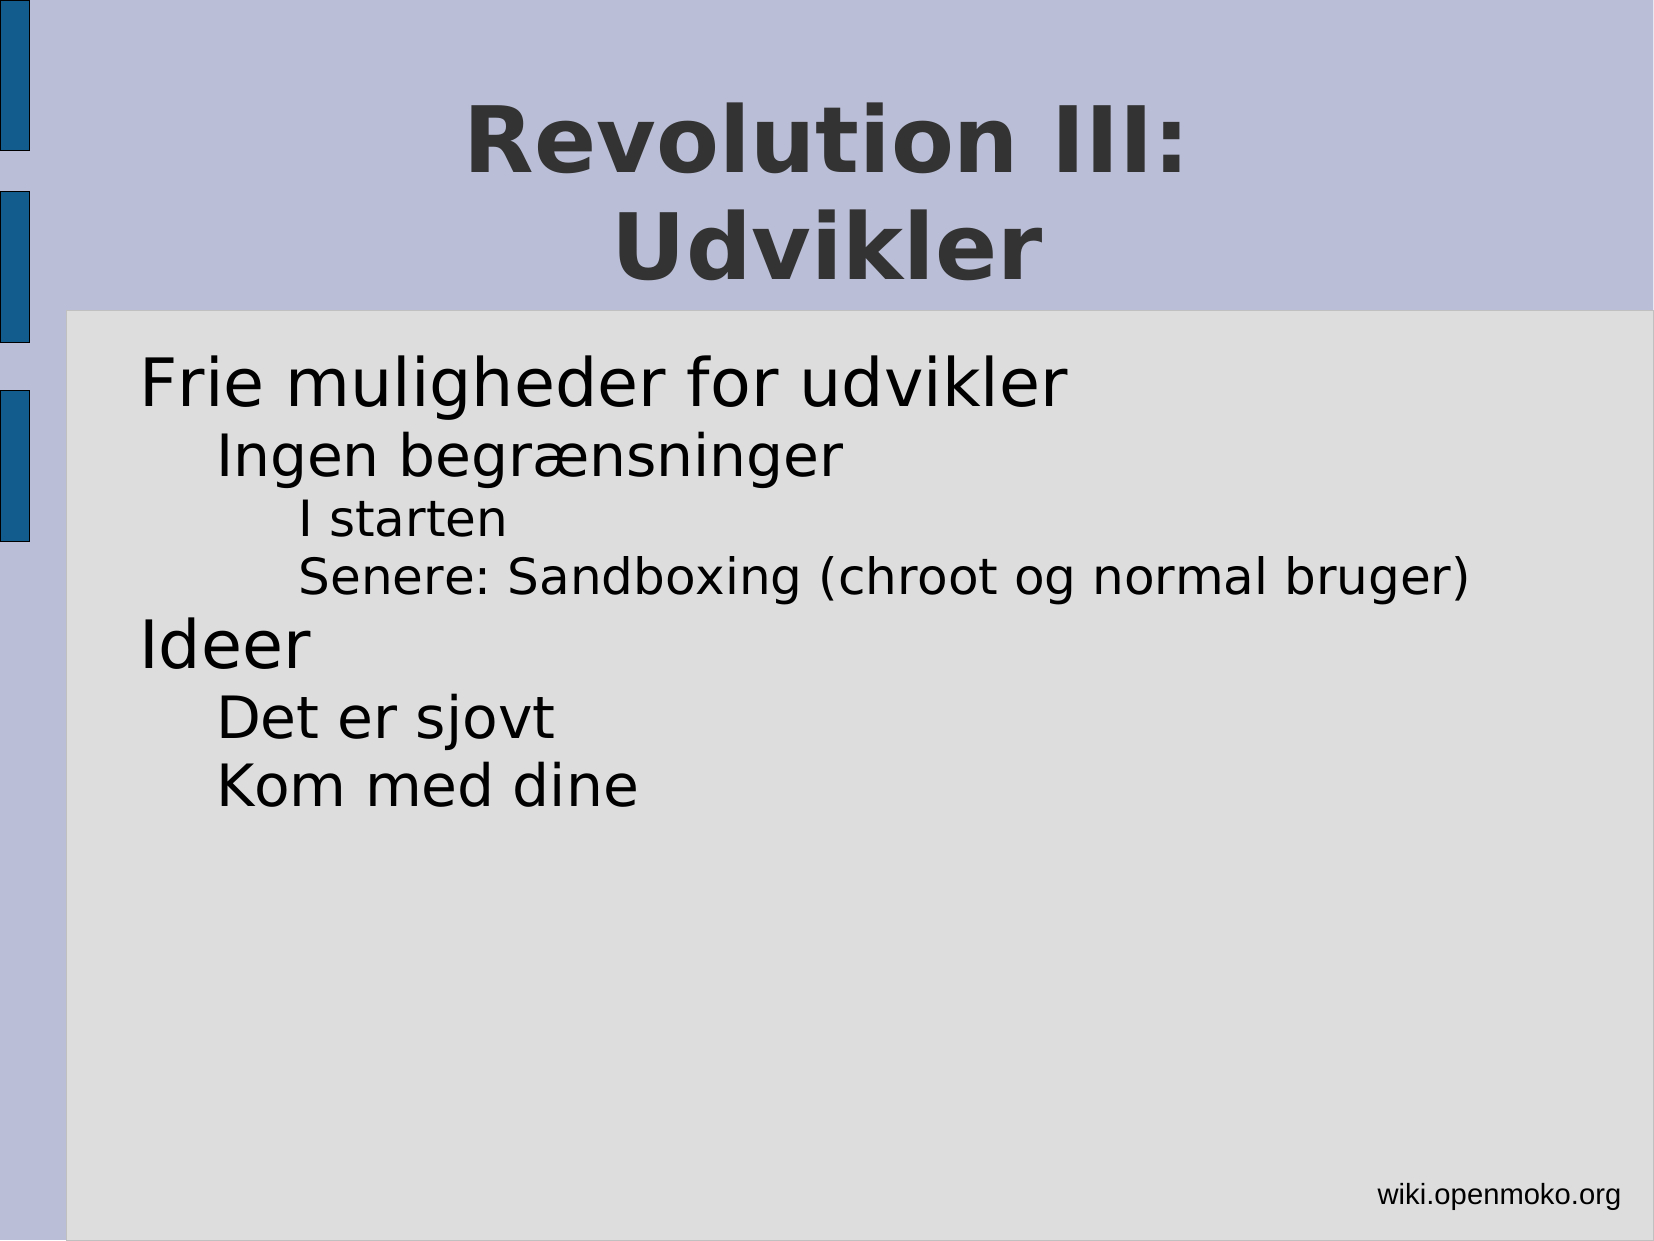

# Revolution III: Udvikler
Frie muligheder for udvikler
Ingen begrænsninger
I starten
Senere: Sandboxing (chroot og normal bruger)
Ideer
Det er sjovt
Kom med dine